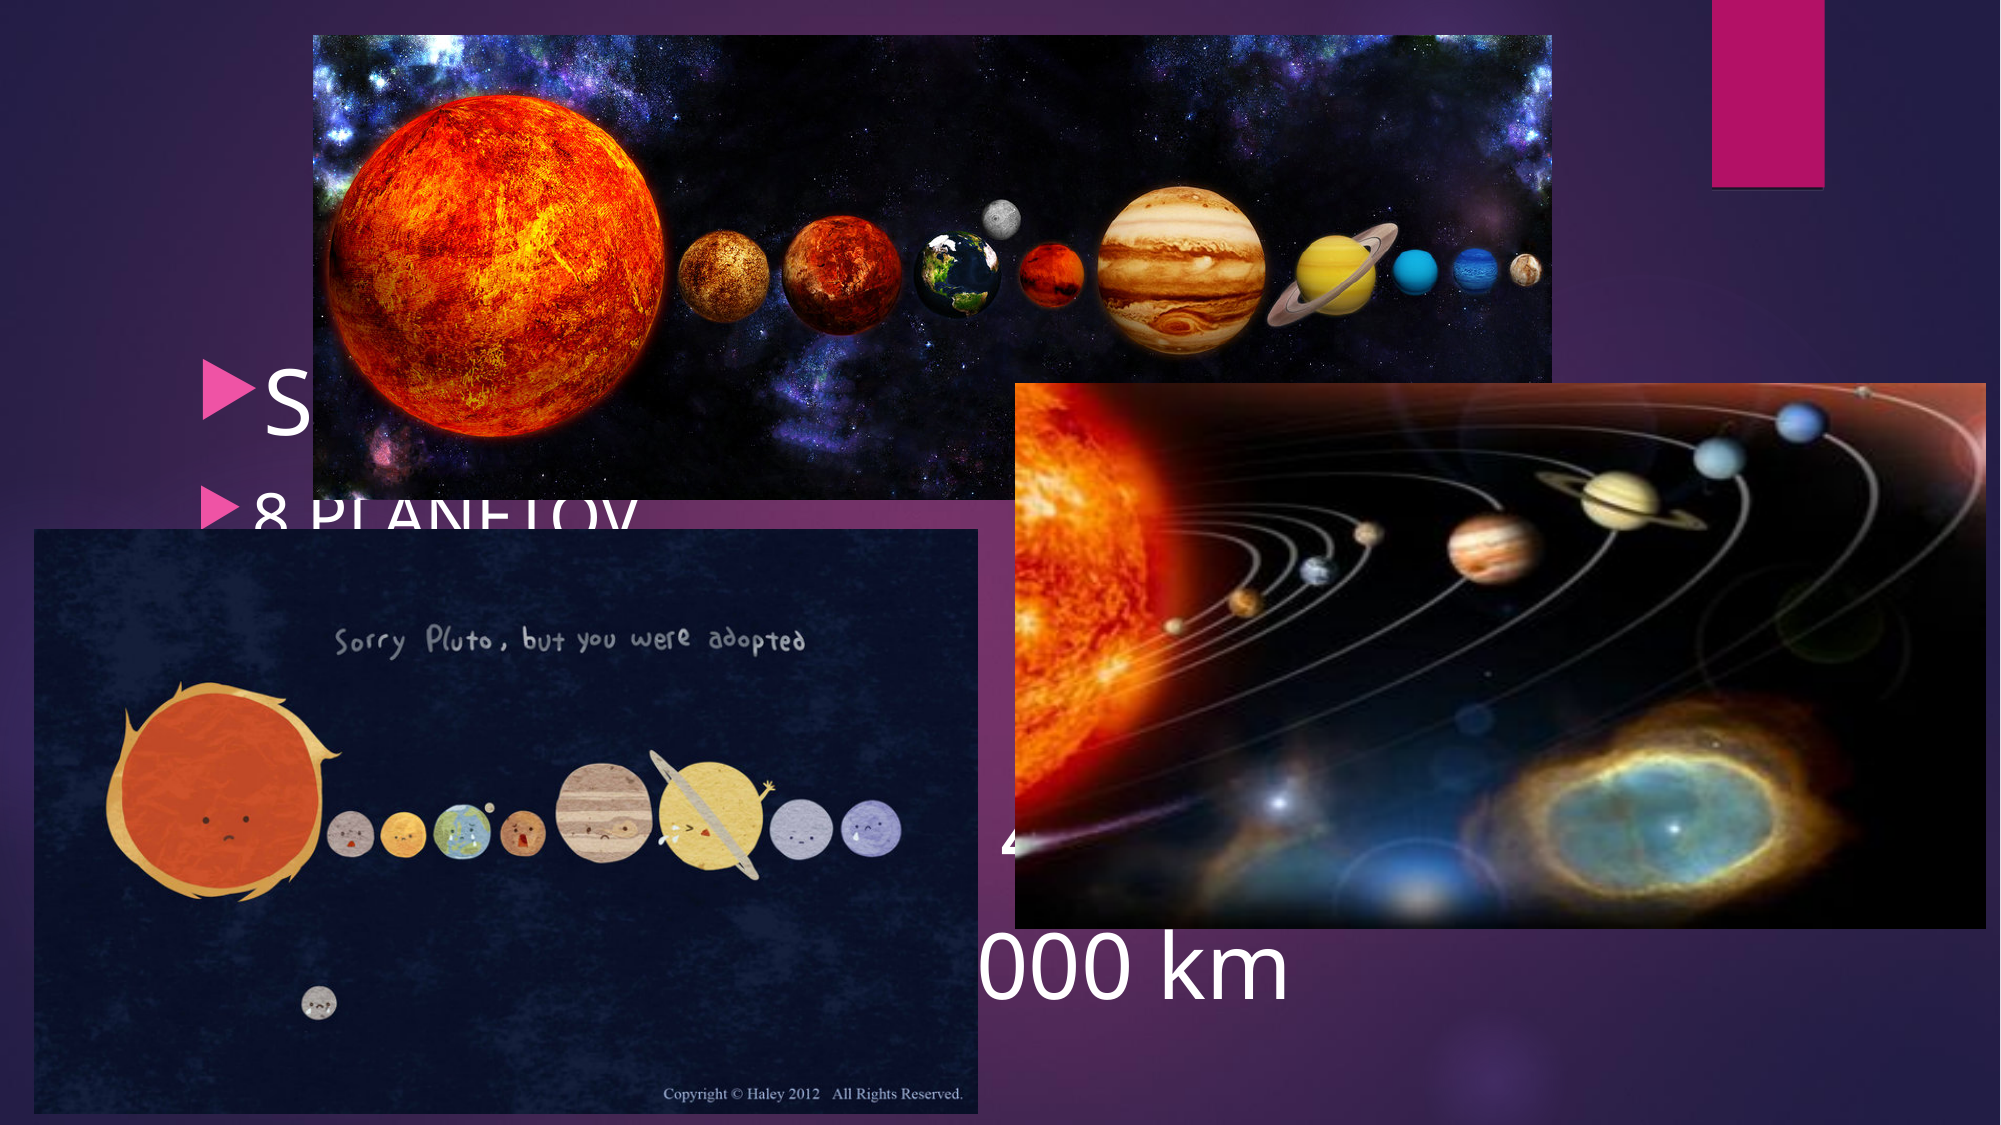

# SONČNI SISTEM
SESTAVA:
8 PLANETOV
1 ZVEZDA
OSTALA TELESA
NASTANEK PRED 4.6 MILJARD LET
PREMER: 15 000 000 km